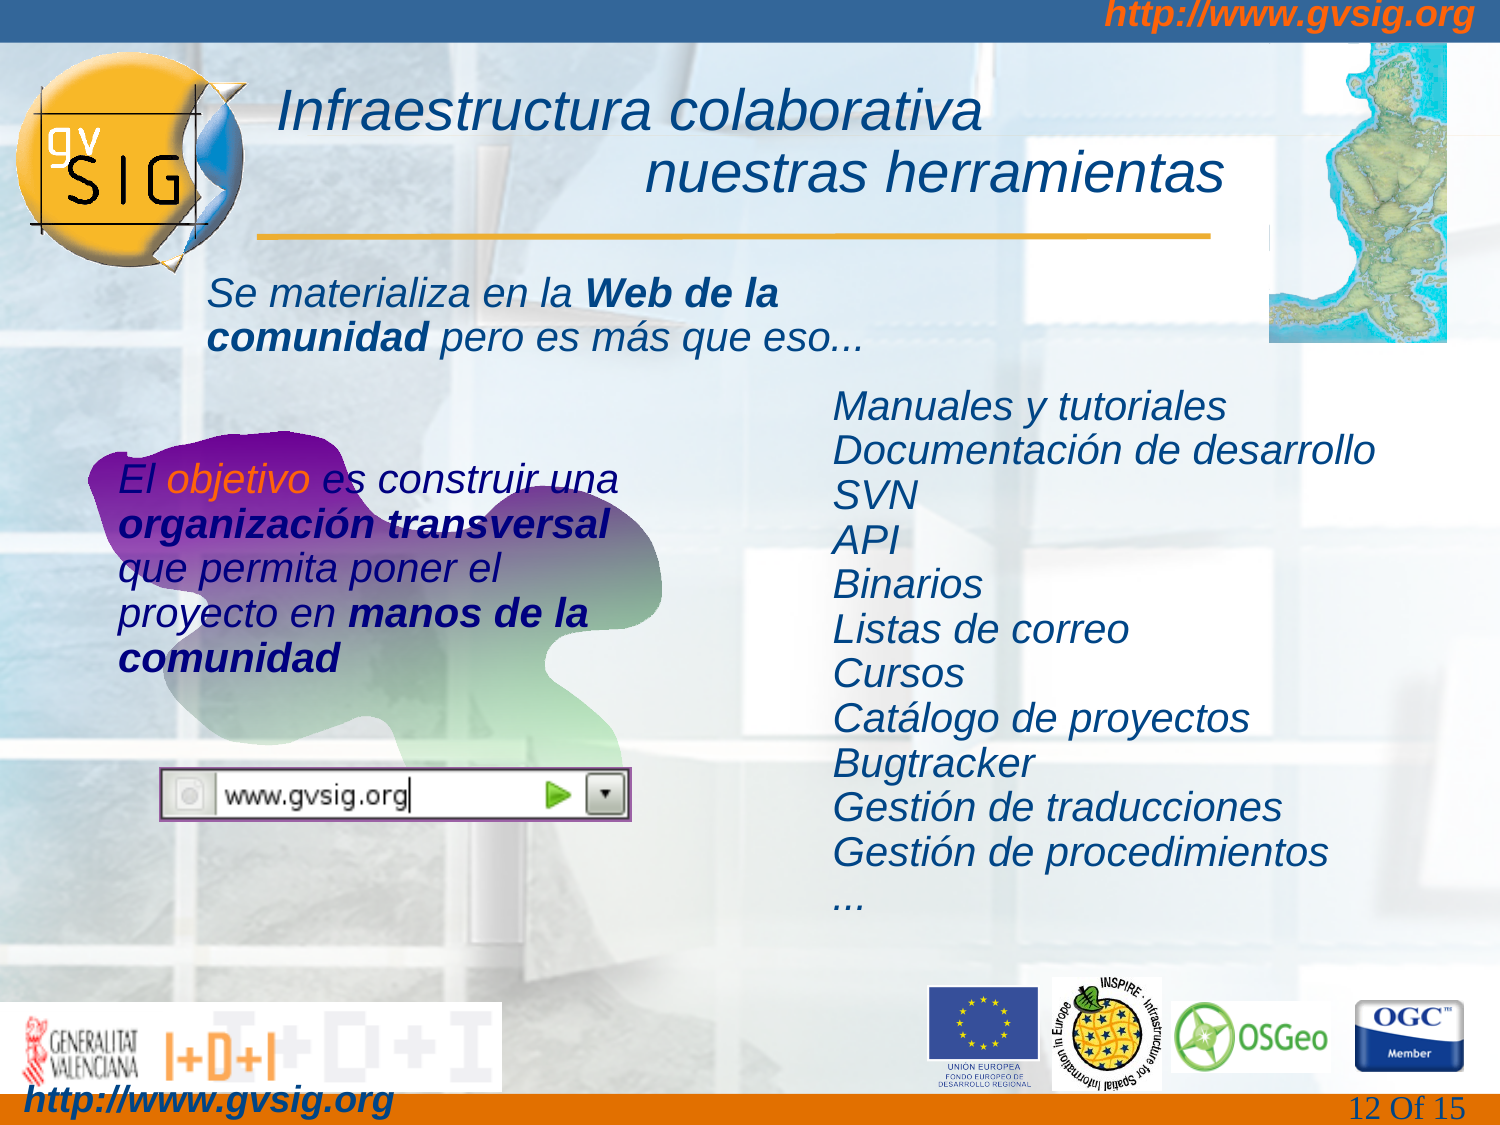

Infraestructura colaborativa
					nuestras herramientas
Se materializa en la Web de la comunidad pero es más que eso...
Manuales y tutoriales
Documentación de desarrollo
SVN
API
Binarios
Listas de correo
Cursos
Catálogo de proyectos
Bugtracker
Gestión de traducciones
Gestión de procedimientos
...
El objetivo es construir una organización transversal que permita poner el proyecto en manos de la comunidad
12